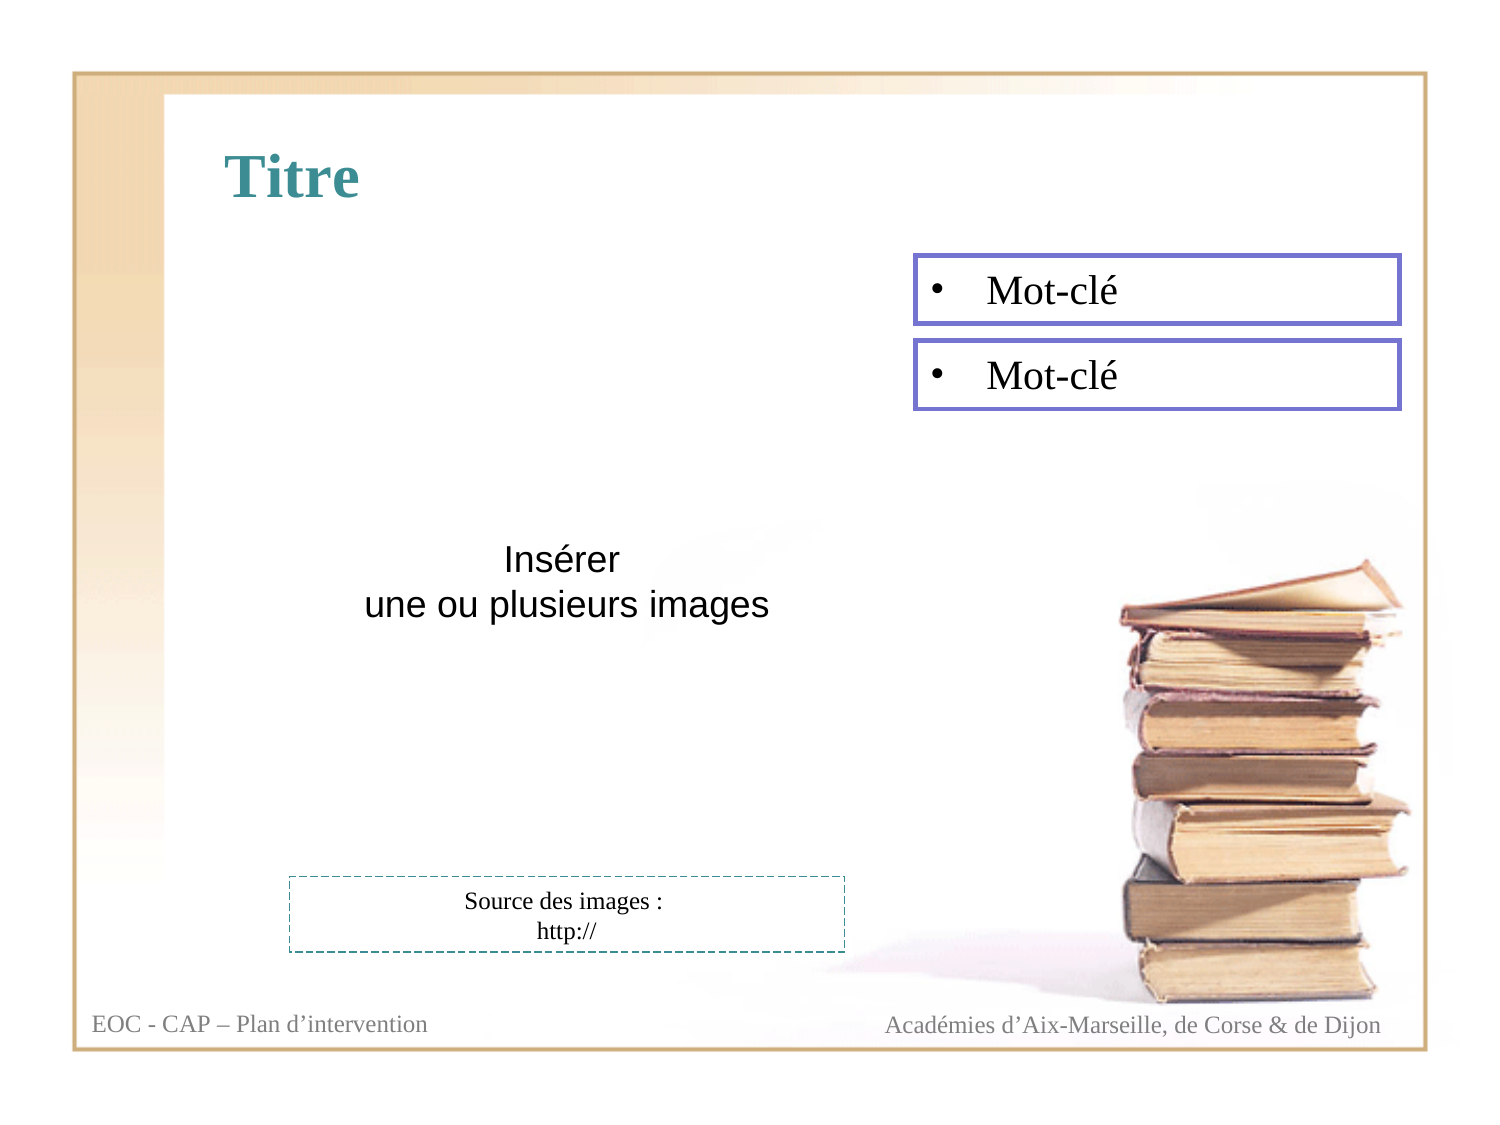

# Titre
Mot-clé
Mot-clé
Insérer
une ou plusieurs images
Source des images :
http://
EOC - CAP – Plan d’intervention
Académies d’Aix-Marseille, de Corse & de Dijon